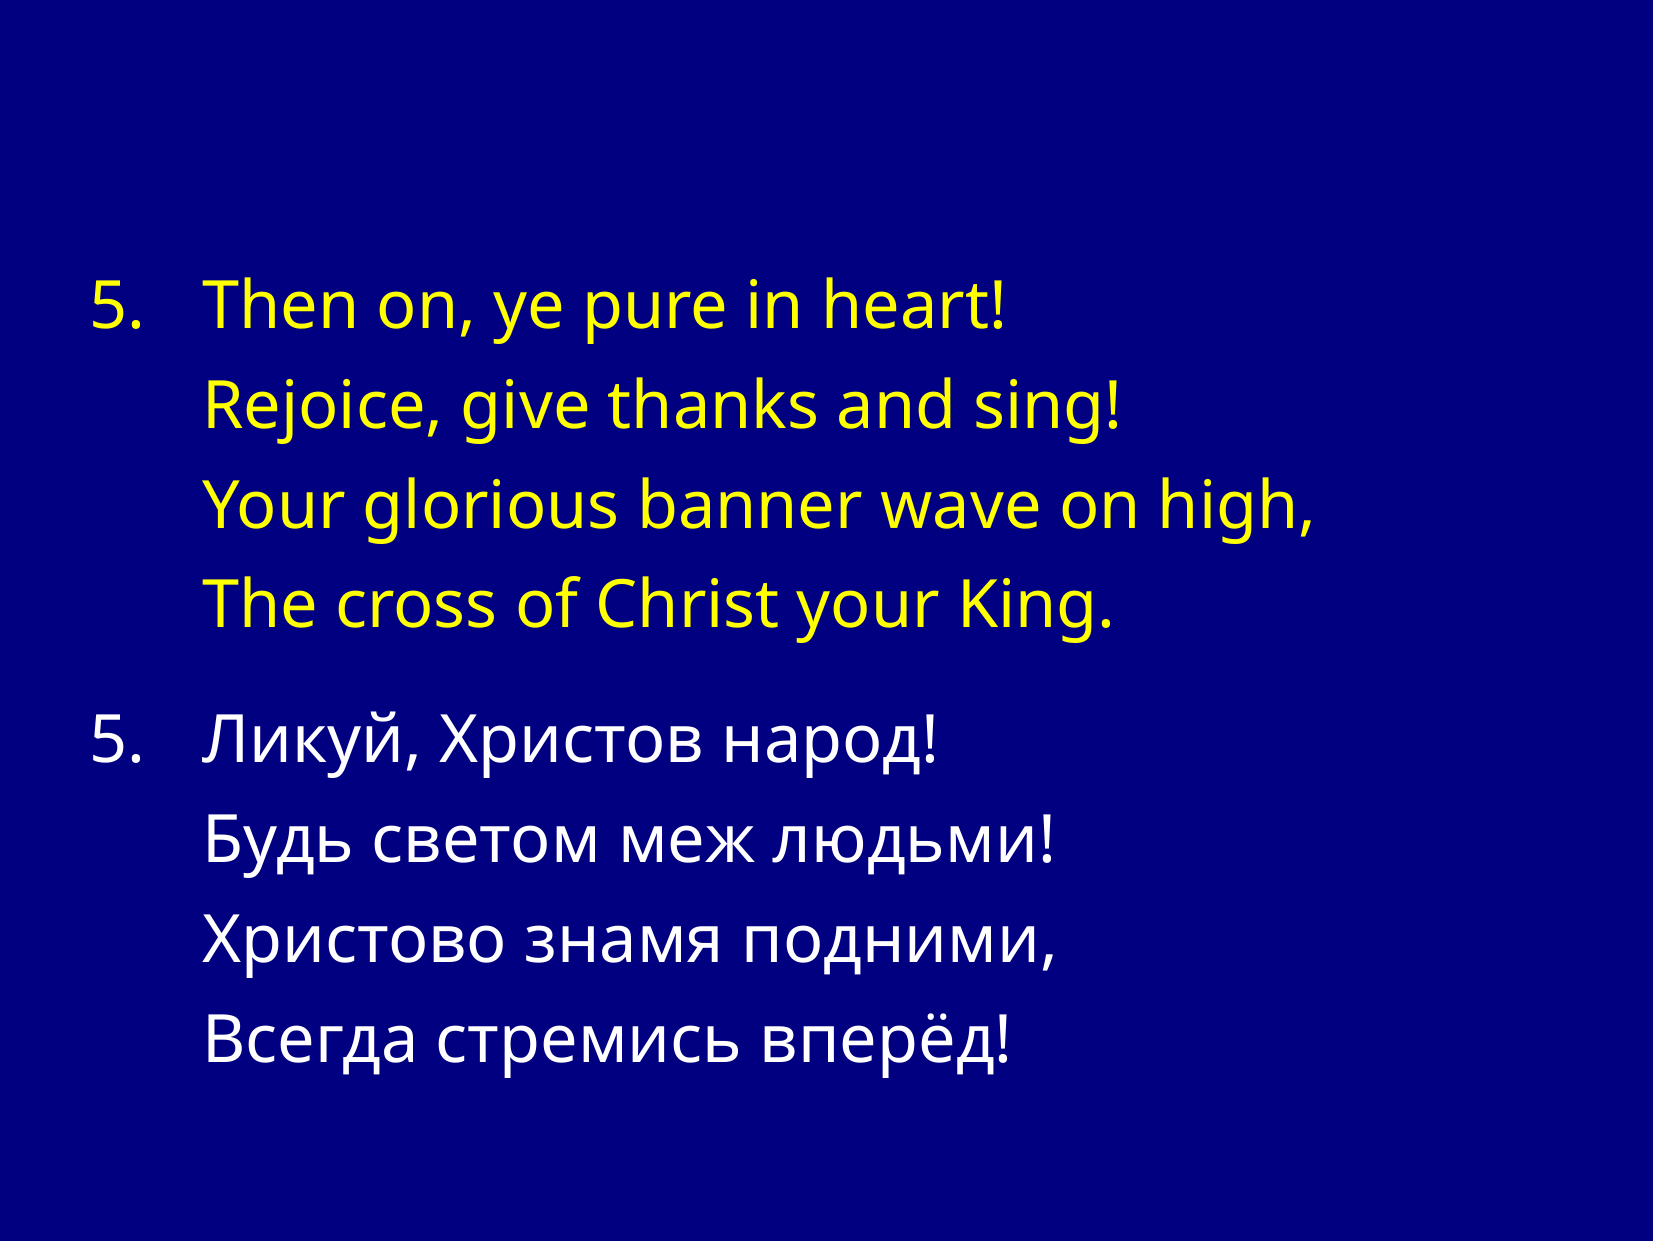

5.	Then on, ye pure in heart!
	Rejoice, give thanks and sing!
	Your glorious banner wave on high,
	The cross of Christ your King.
5.	Ликуй, Христов народ!
	Будь светом меж людьми!
	Христово знамя подними,
	Всегда стремись вперёд!